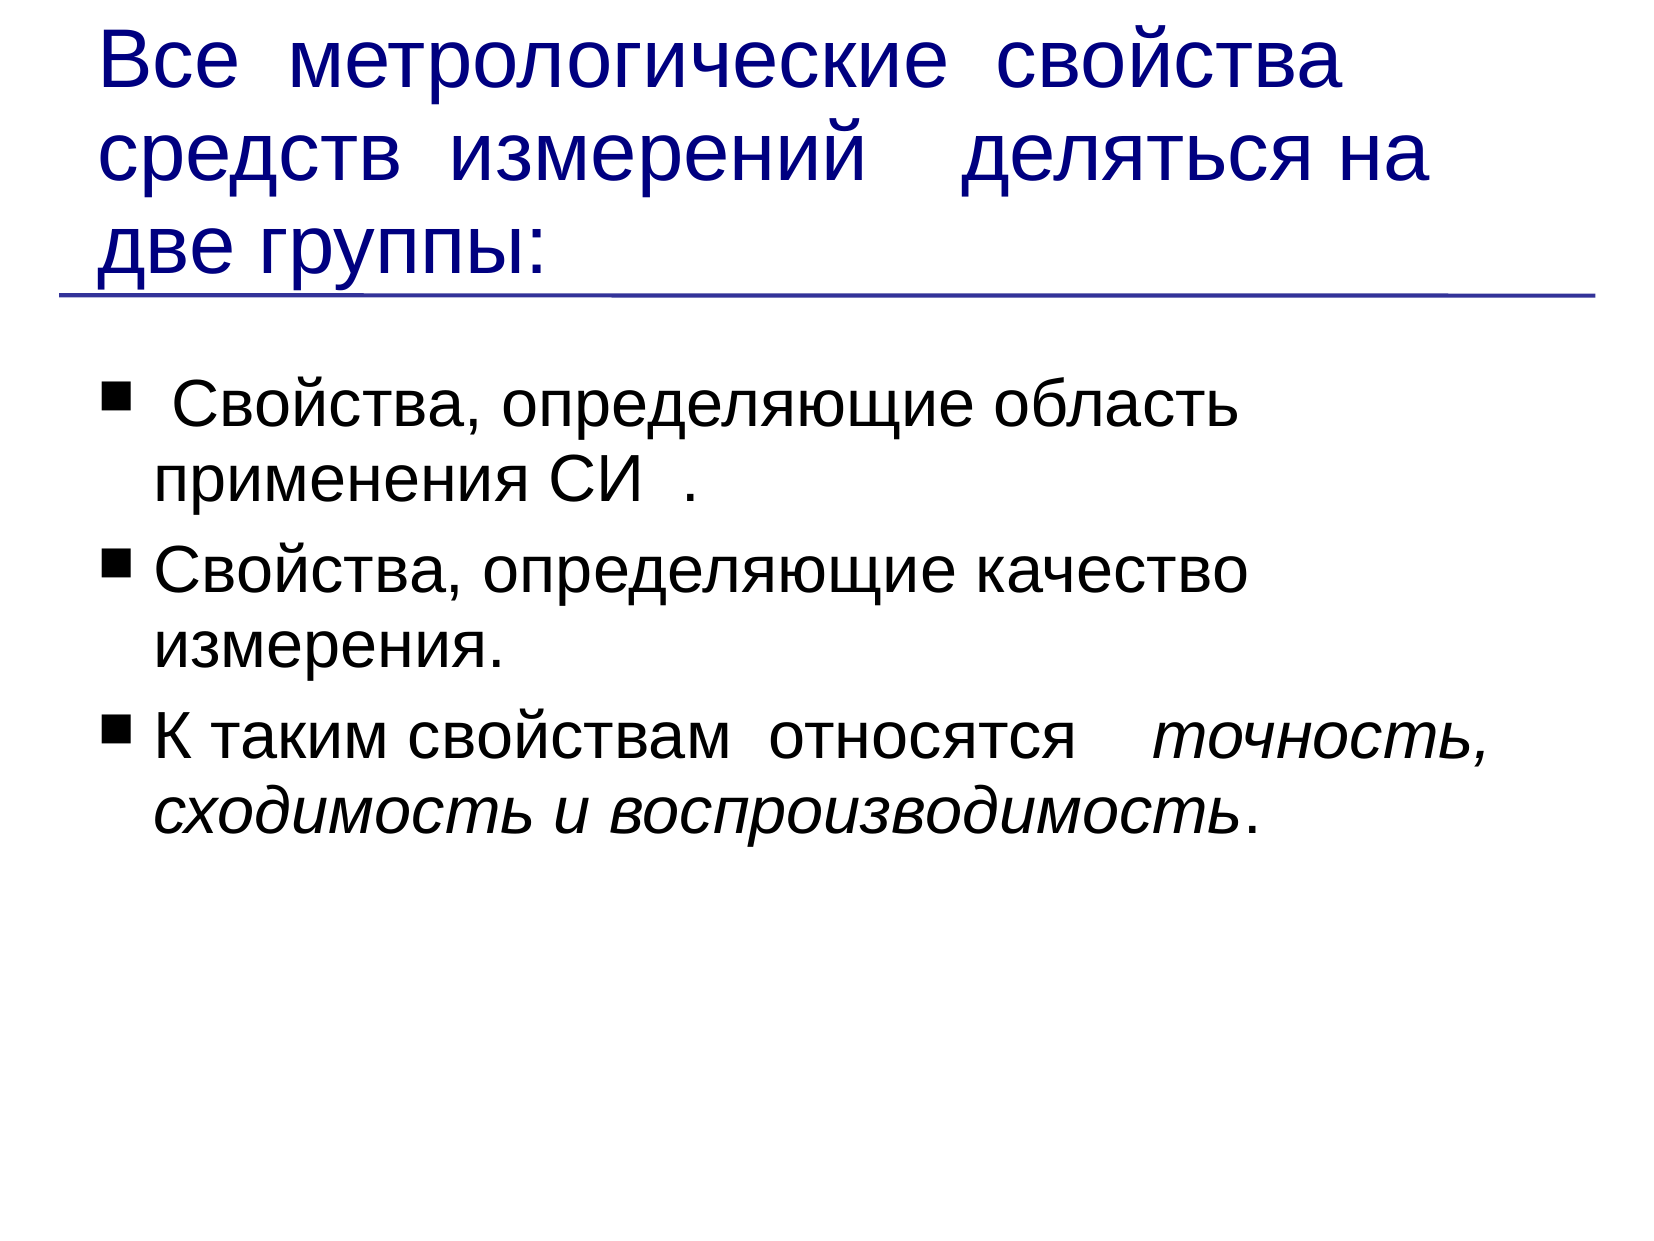

# Все метрологические свойства средств измерений деляться на две группы:
 Свойства, определяющие область применения СИ .
Свойства, определяющие качество измерения.
К таким свойствам относятся точность, сходимость и воспроизводимость.